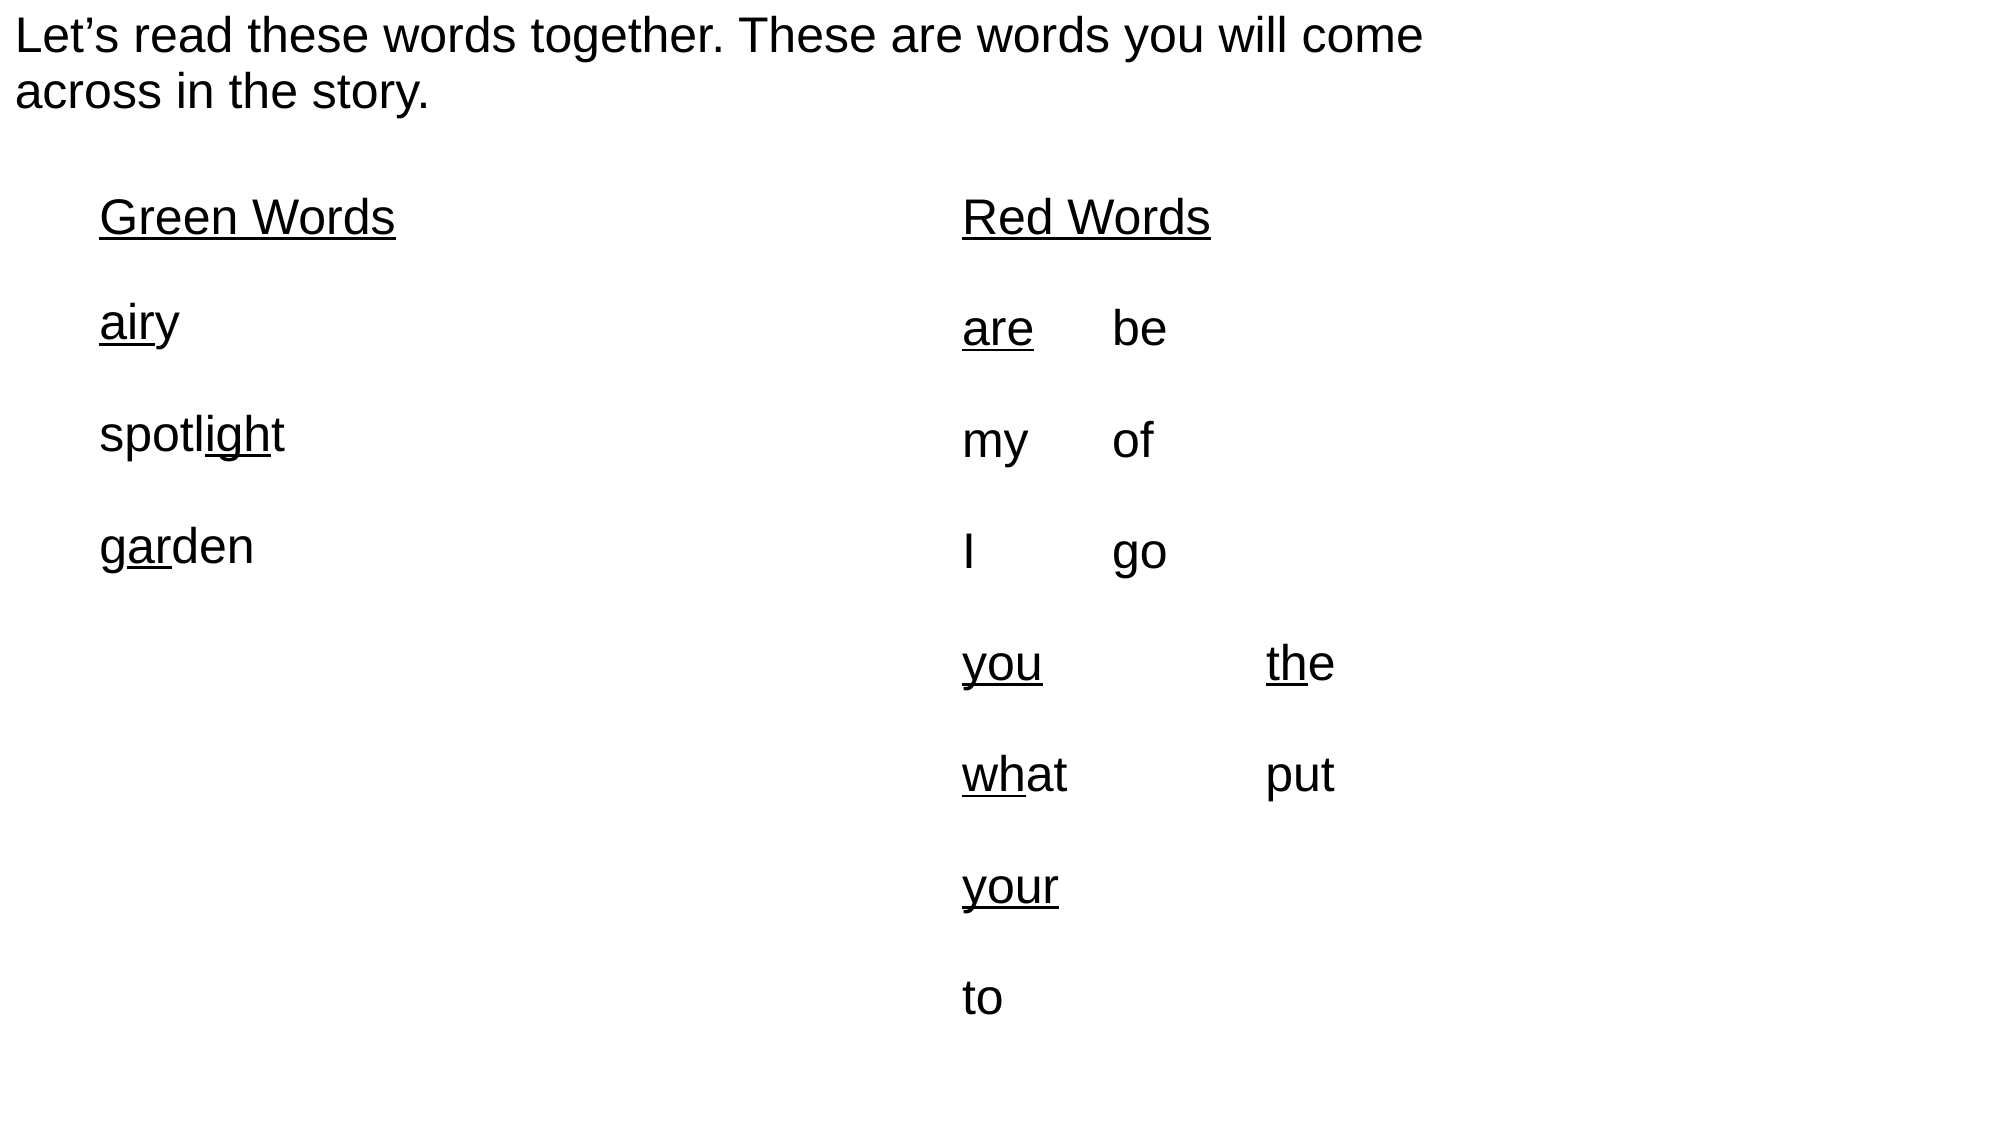

Let’s read these words together. These are words you will come across in the story.
Green Words
airy
spotlight
garden
Red Words
are		be
my		of
I		go
you	 the
what 	 put
your
to